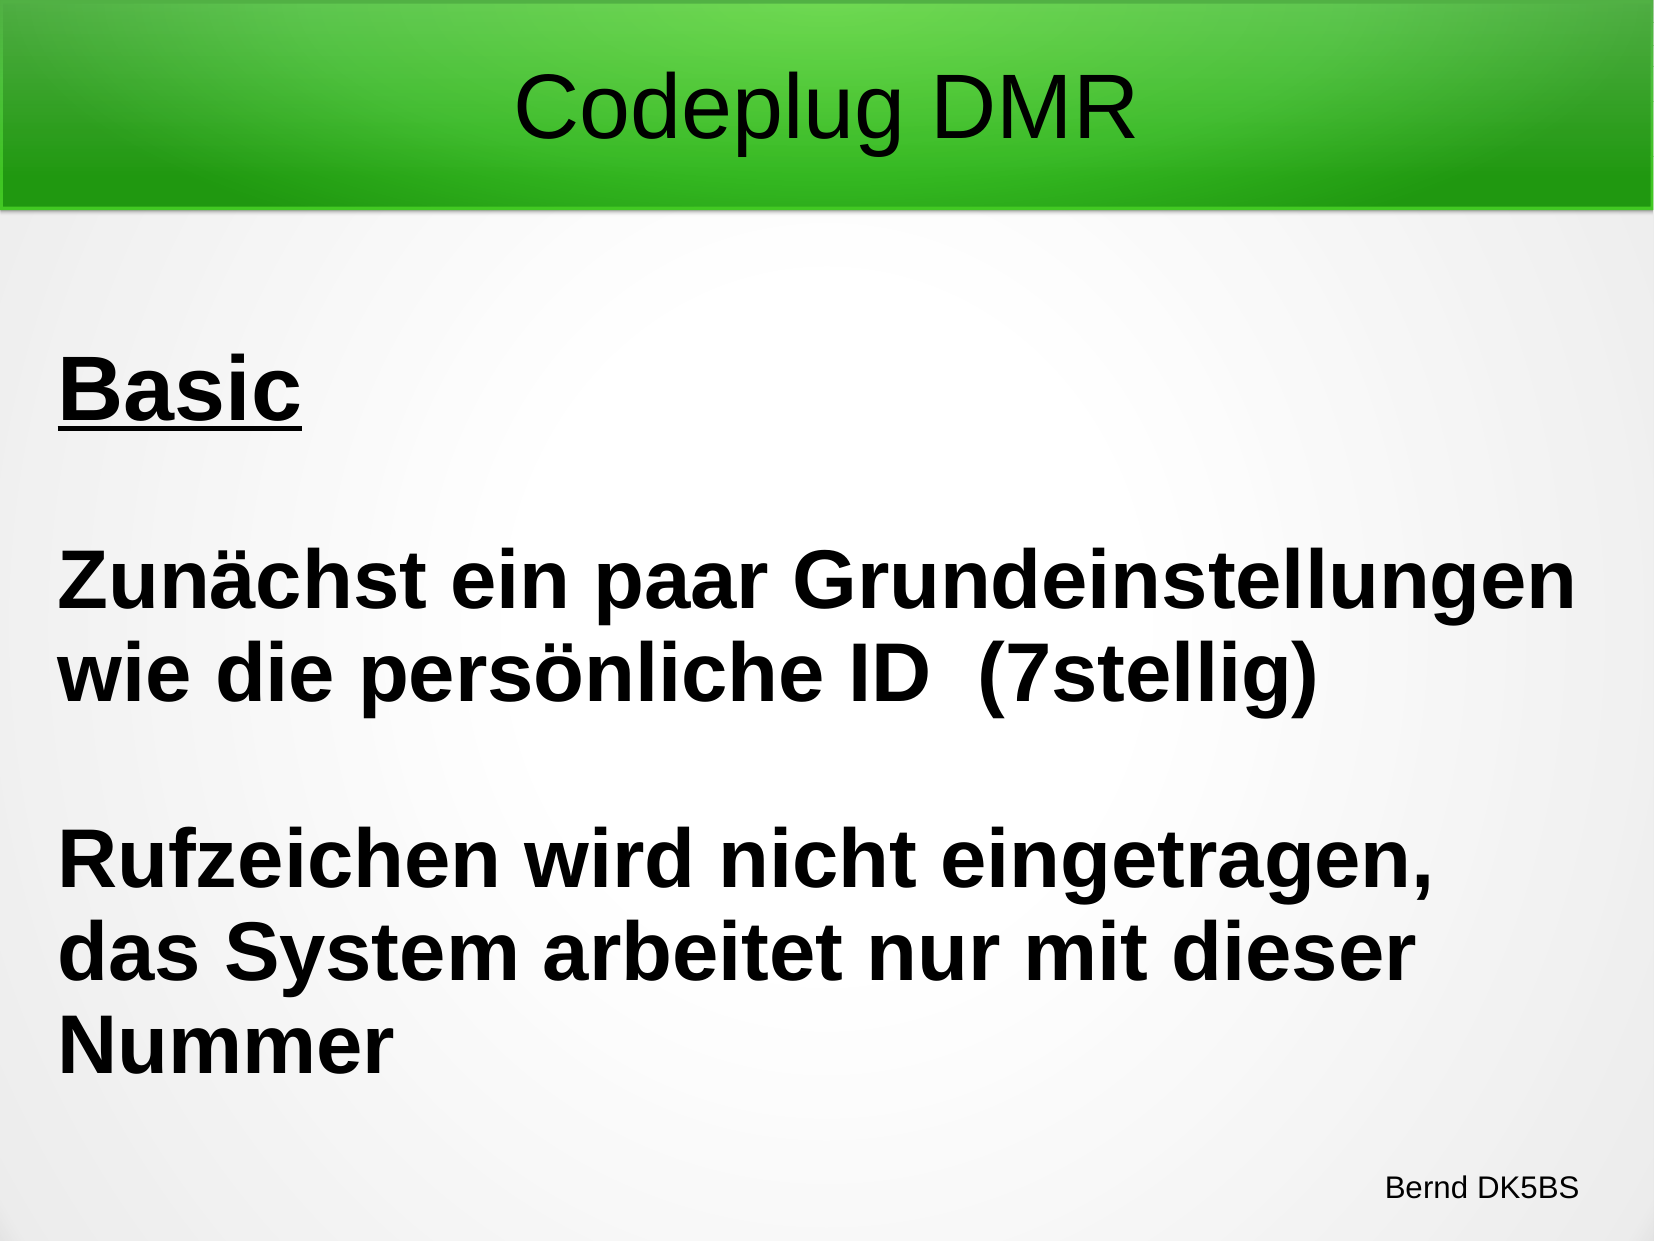

# Codeplug DMR
Basic
Zunächst ein paar Grundeinstellungen wie die persönliche ID (7stellig)
Rufzeichen wird nicht eingetragen, das System arbeitet nur mit dieser Nummer
Bernd DK5BS